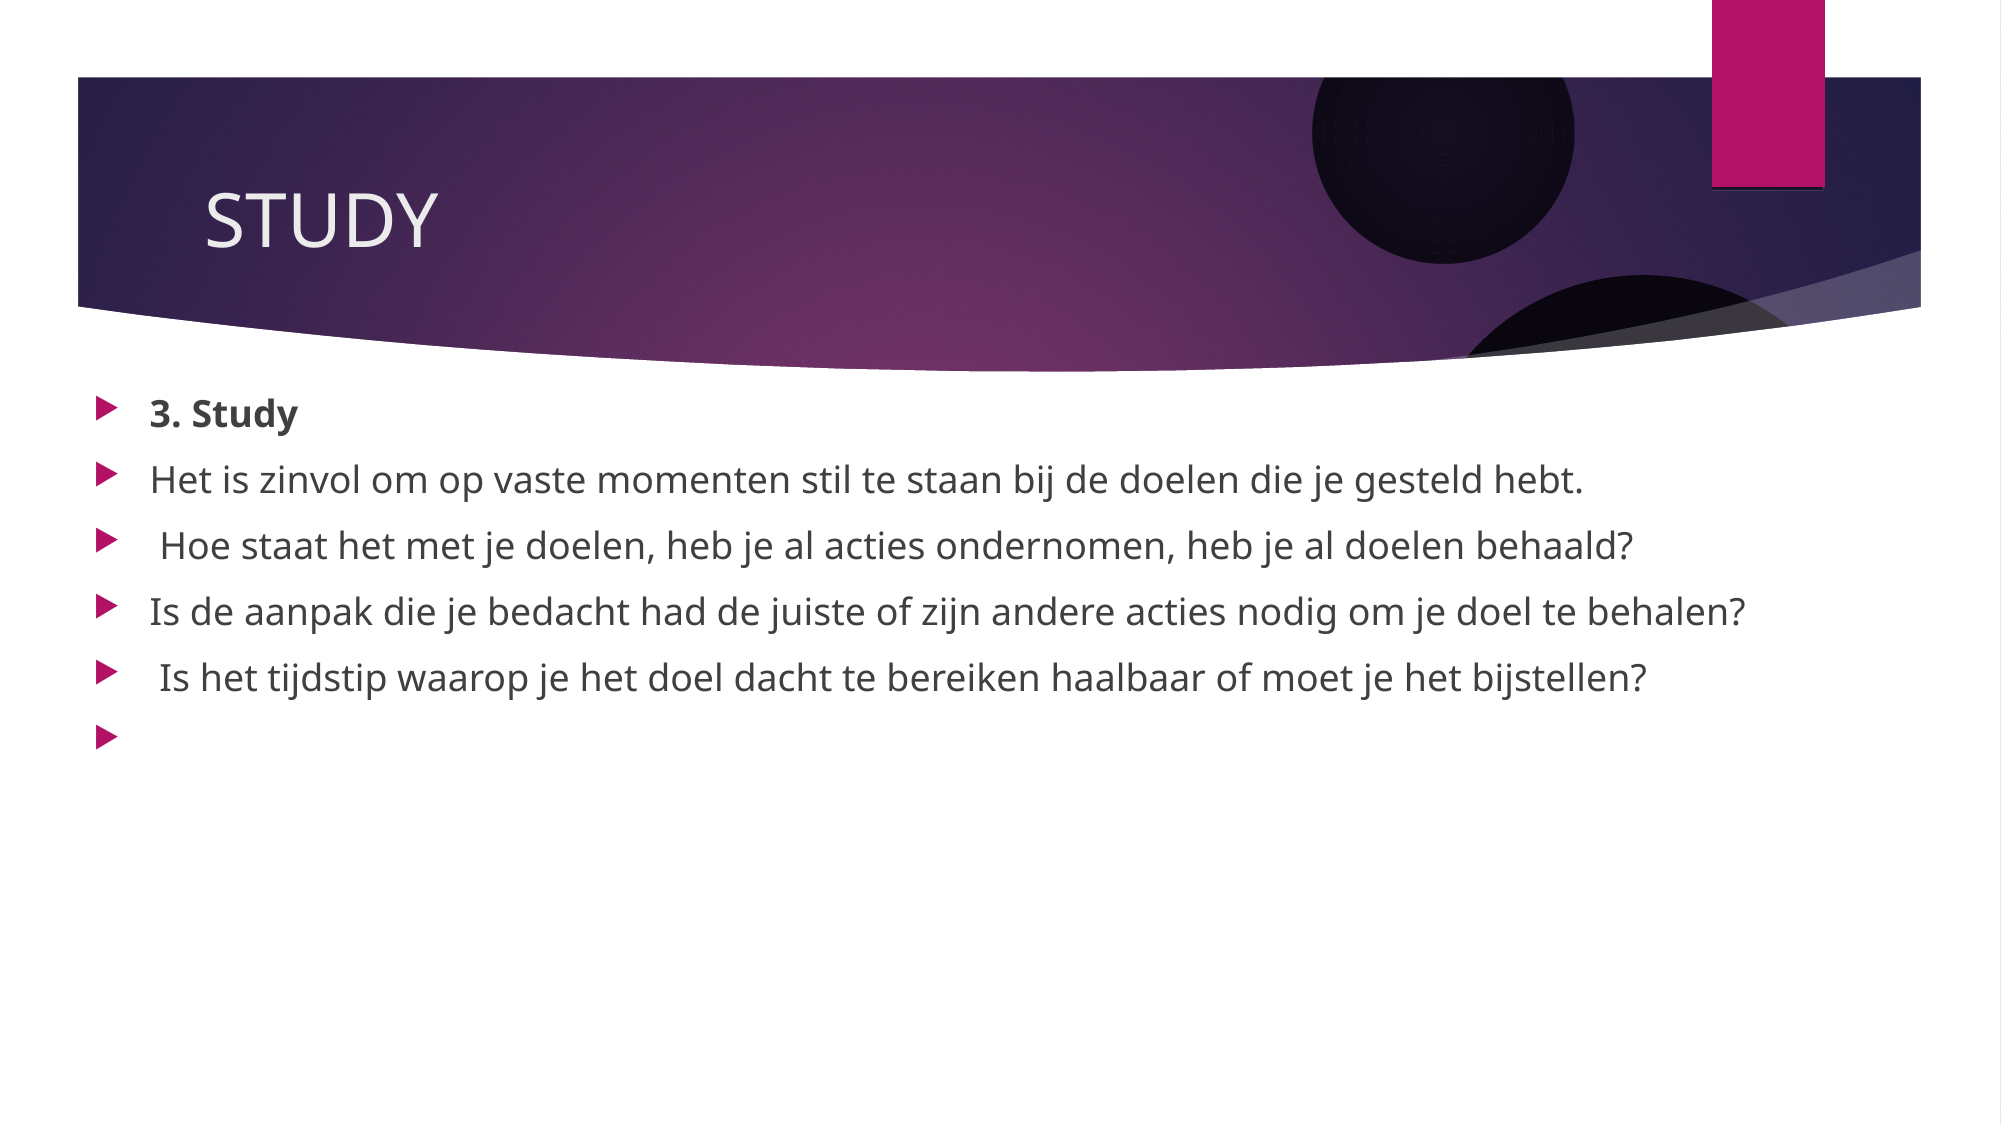

# STUDY
3. Study
Het is zinvol om op vaste momenten stil te staan bij de doelen die je gesteld hebt.
 Hoe staat het met je doelen, heb je al acties ondernomen, heb je al doelen behaald?
Is de aanpak die je bedacht had de juiste of zijn andere acties nodig om je doel te behalen?
 Is het tijdstip waarop je het doel dacht te bereiken haalbaar of moet je het bijstellen?